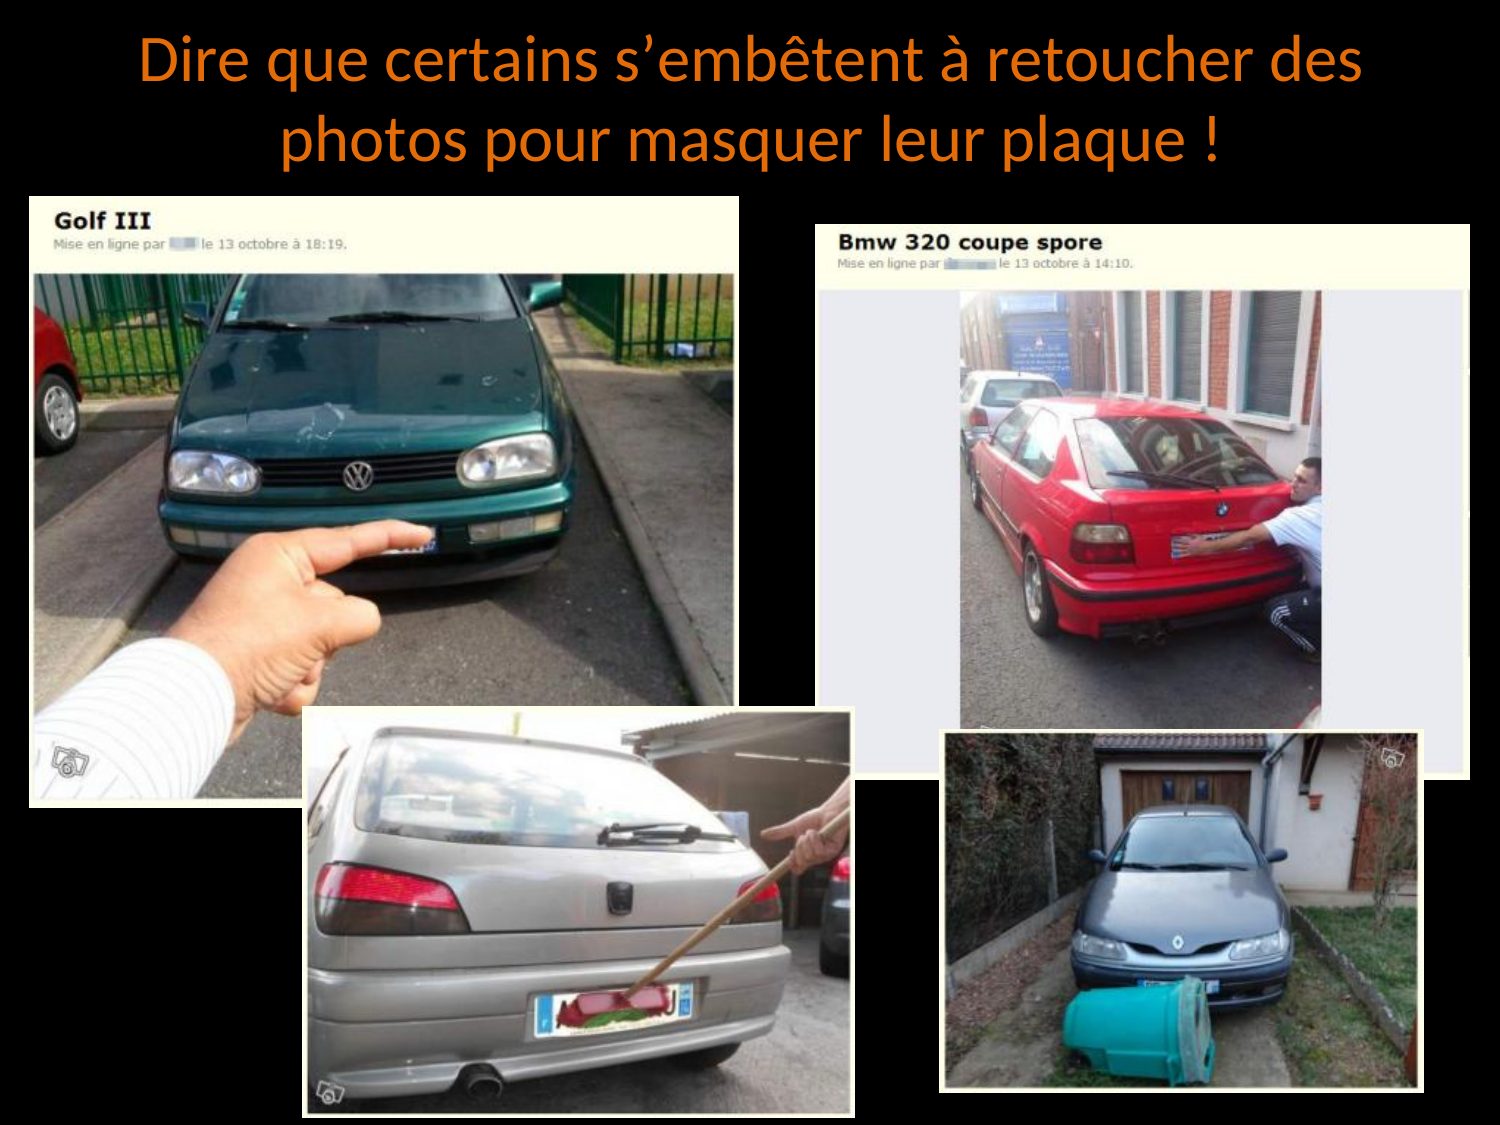

Dire que certains s’embêtent à retoucher des photos pour masquer leur plaque !
#